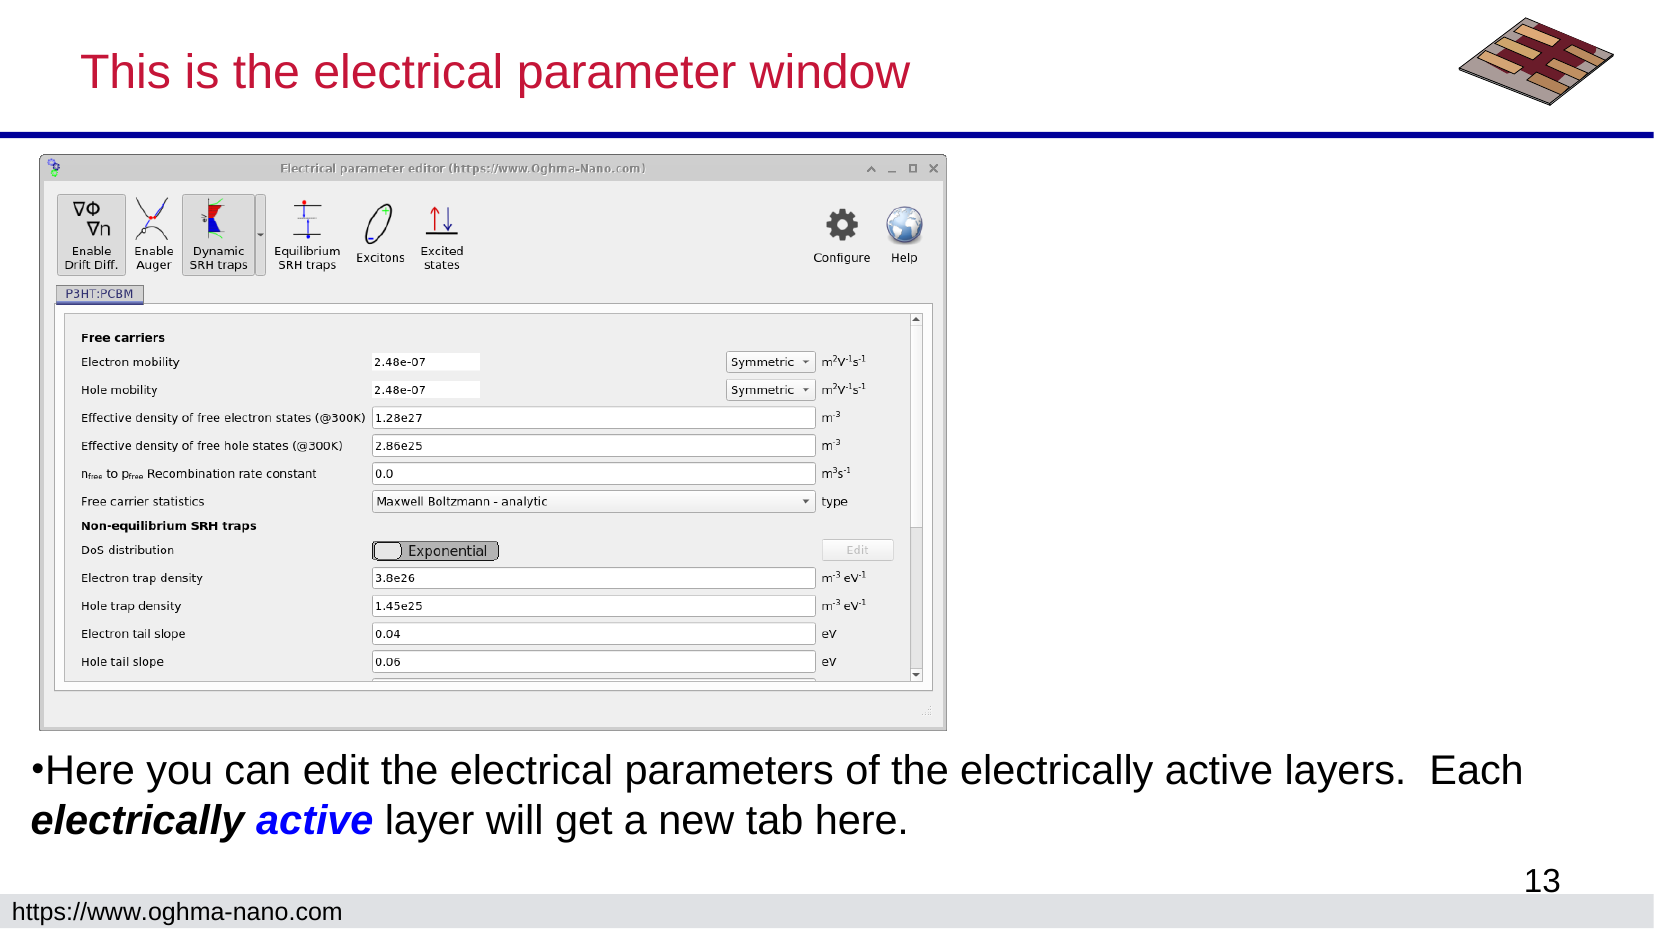

# This is the electrical parameter window
Here you can edit the electrical parameters of the electrically active layers. Each electrically active layer will get a new tab here.